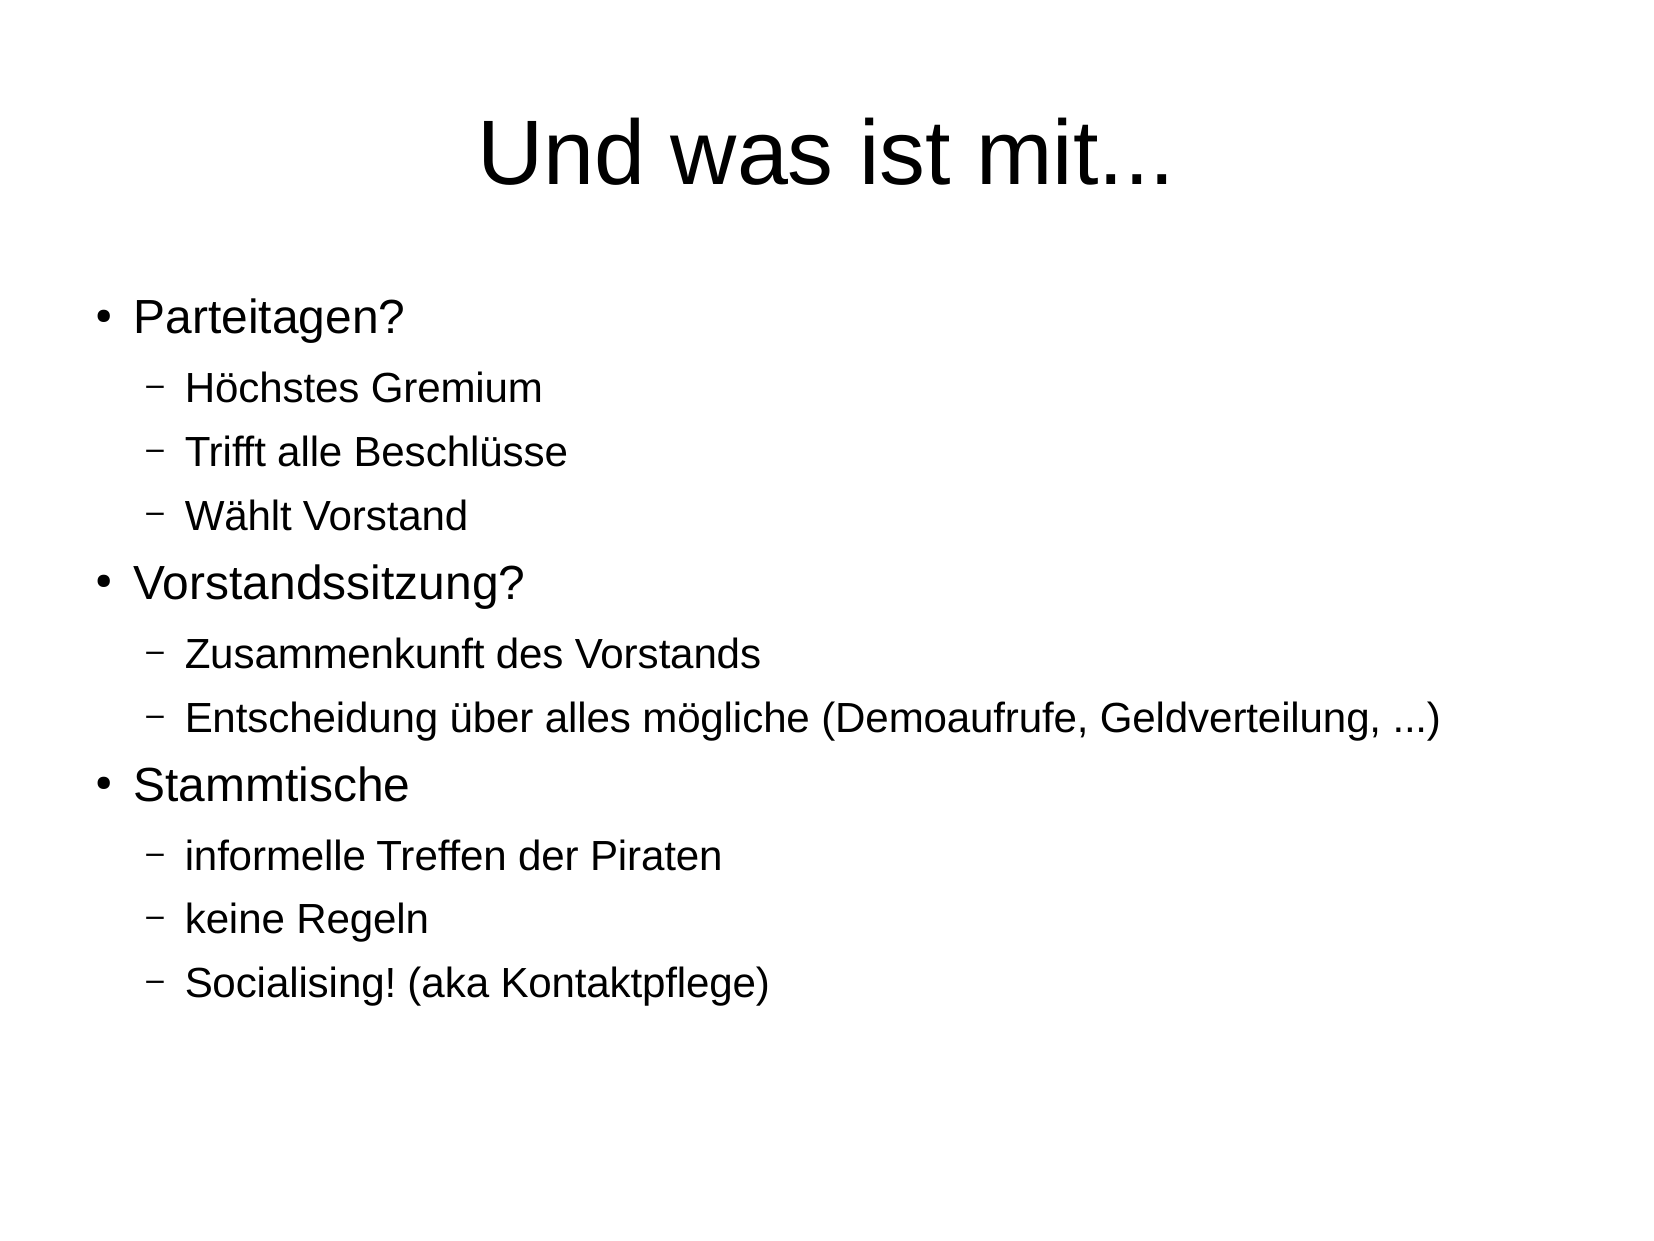

# Und was ist mit...
Parteitagen?
Höchstes Gremium
Trifft alle Beschlüsse
Wählt Vorstand
Vorstandssitzung?
Zusammenkunft des Vorstands
Entscheidung über alles mögliche (Demoaufrufe, Geldverteilung, ...)
Stammtische
informelle Treffen der Piraten
keine Regeln
Socialising! (aka Kontaktpflege)